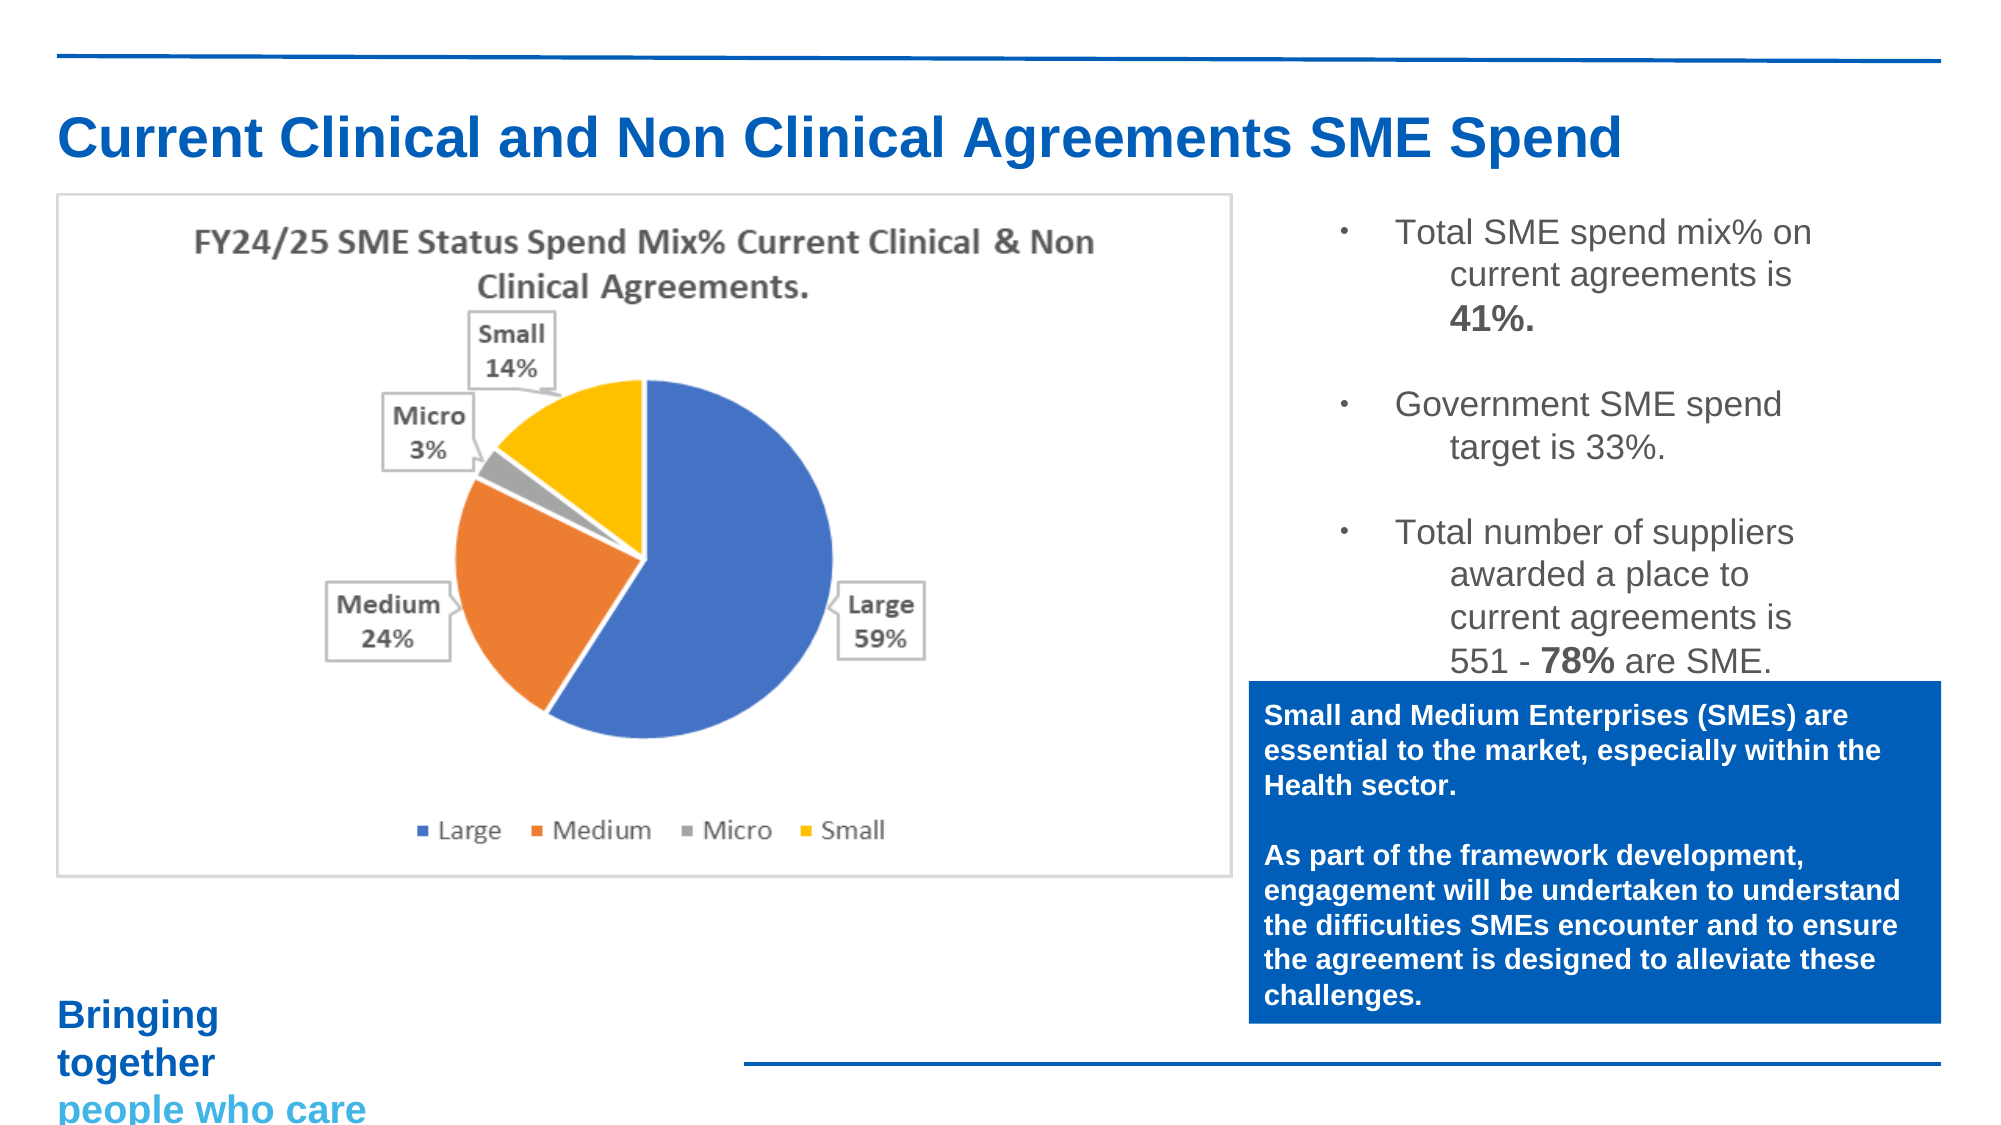

# Current Clinical and Non Clinical Agreements SME Spend
Total SME spend mix% on current agreements is 41%.
Government SME spend target is 33%.
Total number of suppliers awarded a place to current agreements is 551 - 78% are SME.
Small and Medium Enterprises (SMEs) are essential to the market, especially within the Health sector.
As part of the framework development, engagement will be undertaken to understand the difficulties SMEs encounter and to ensure the agreement is designed to alleviate these challenges.
Bringing together
people who care